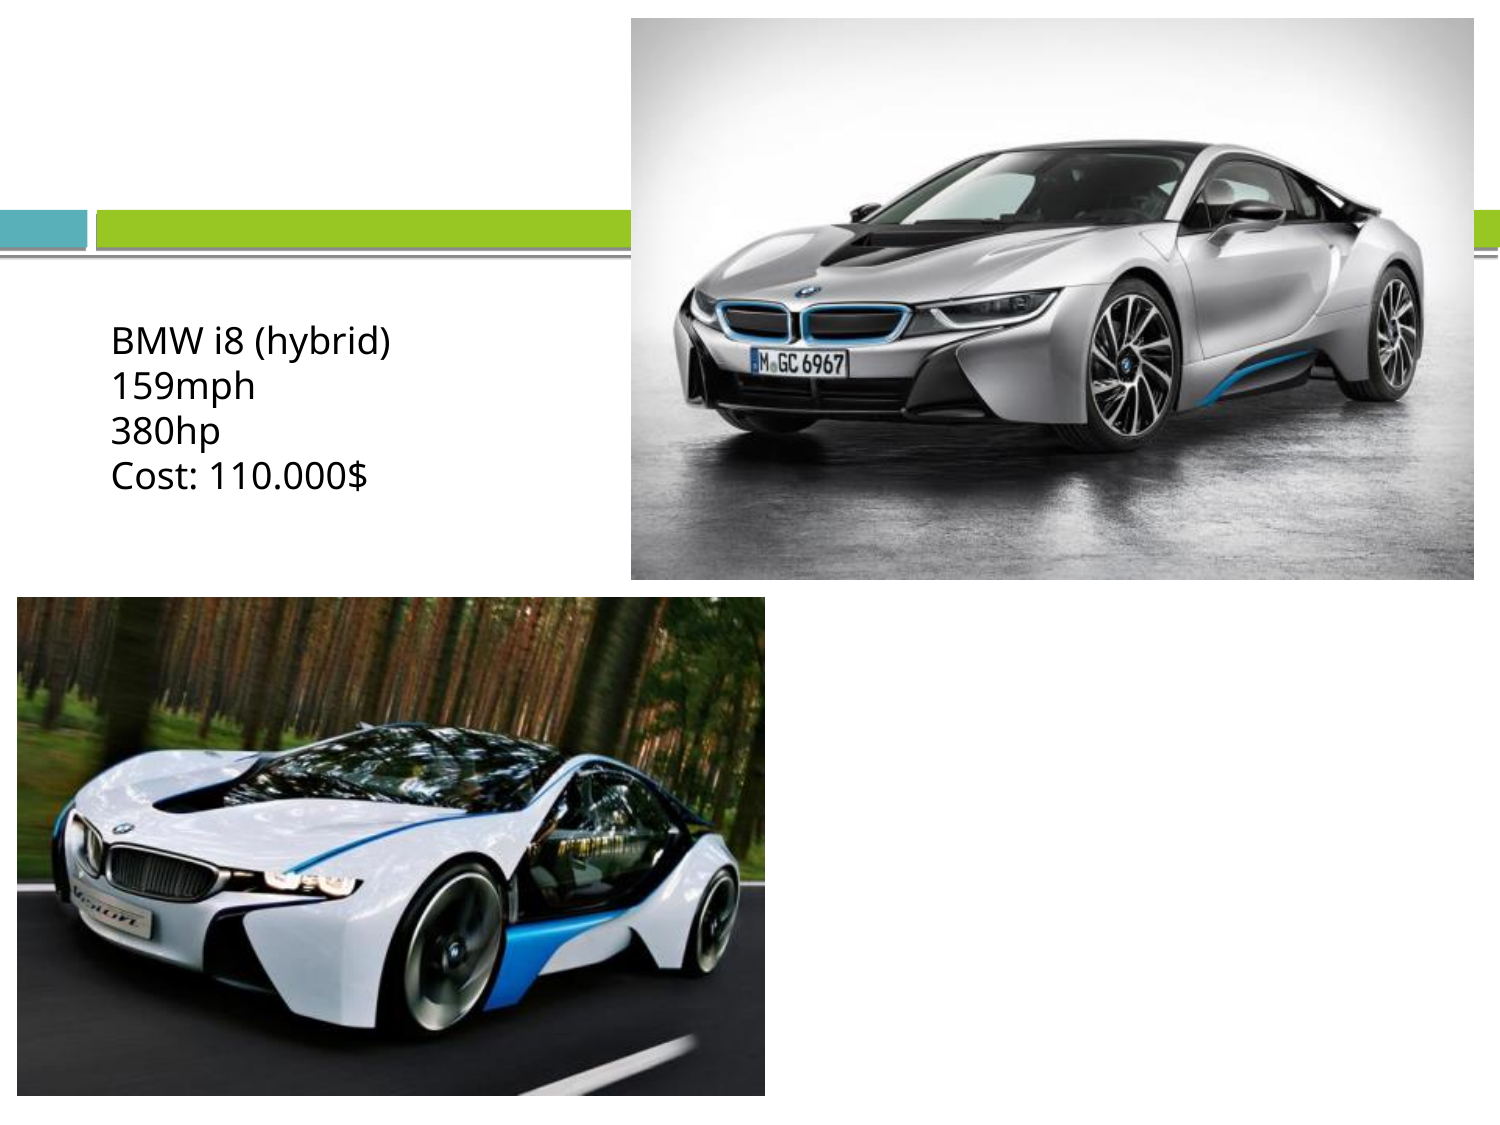

#
BMW i8 (hybrid)
159mph
380hp
Cost: 110.000$